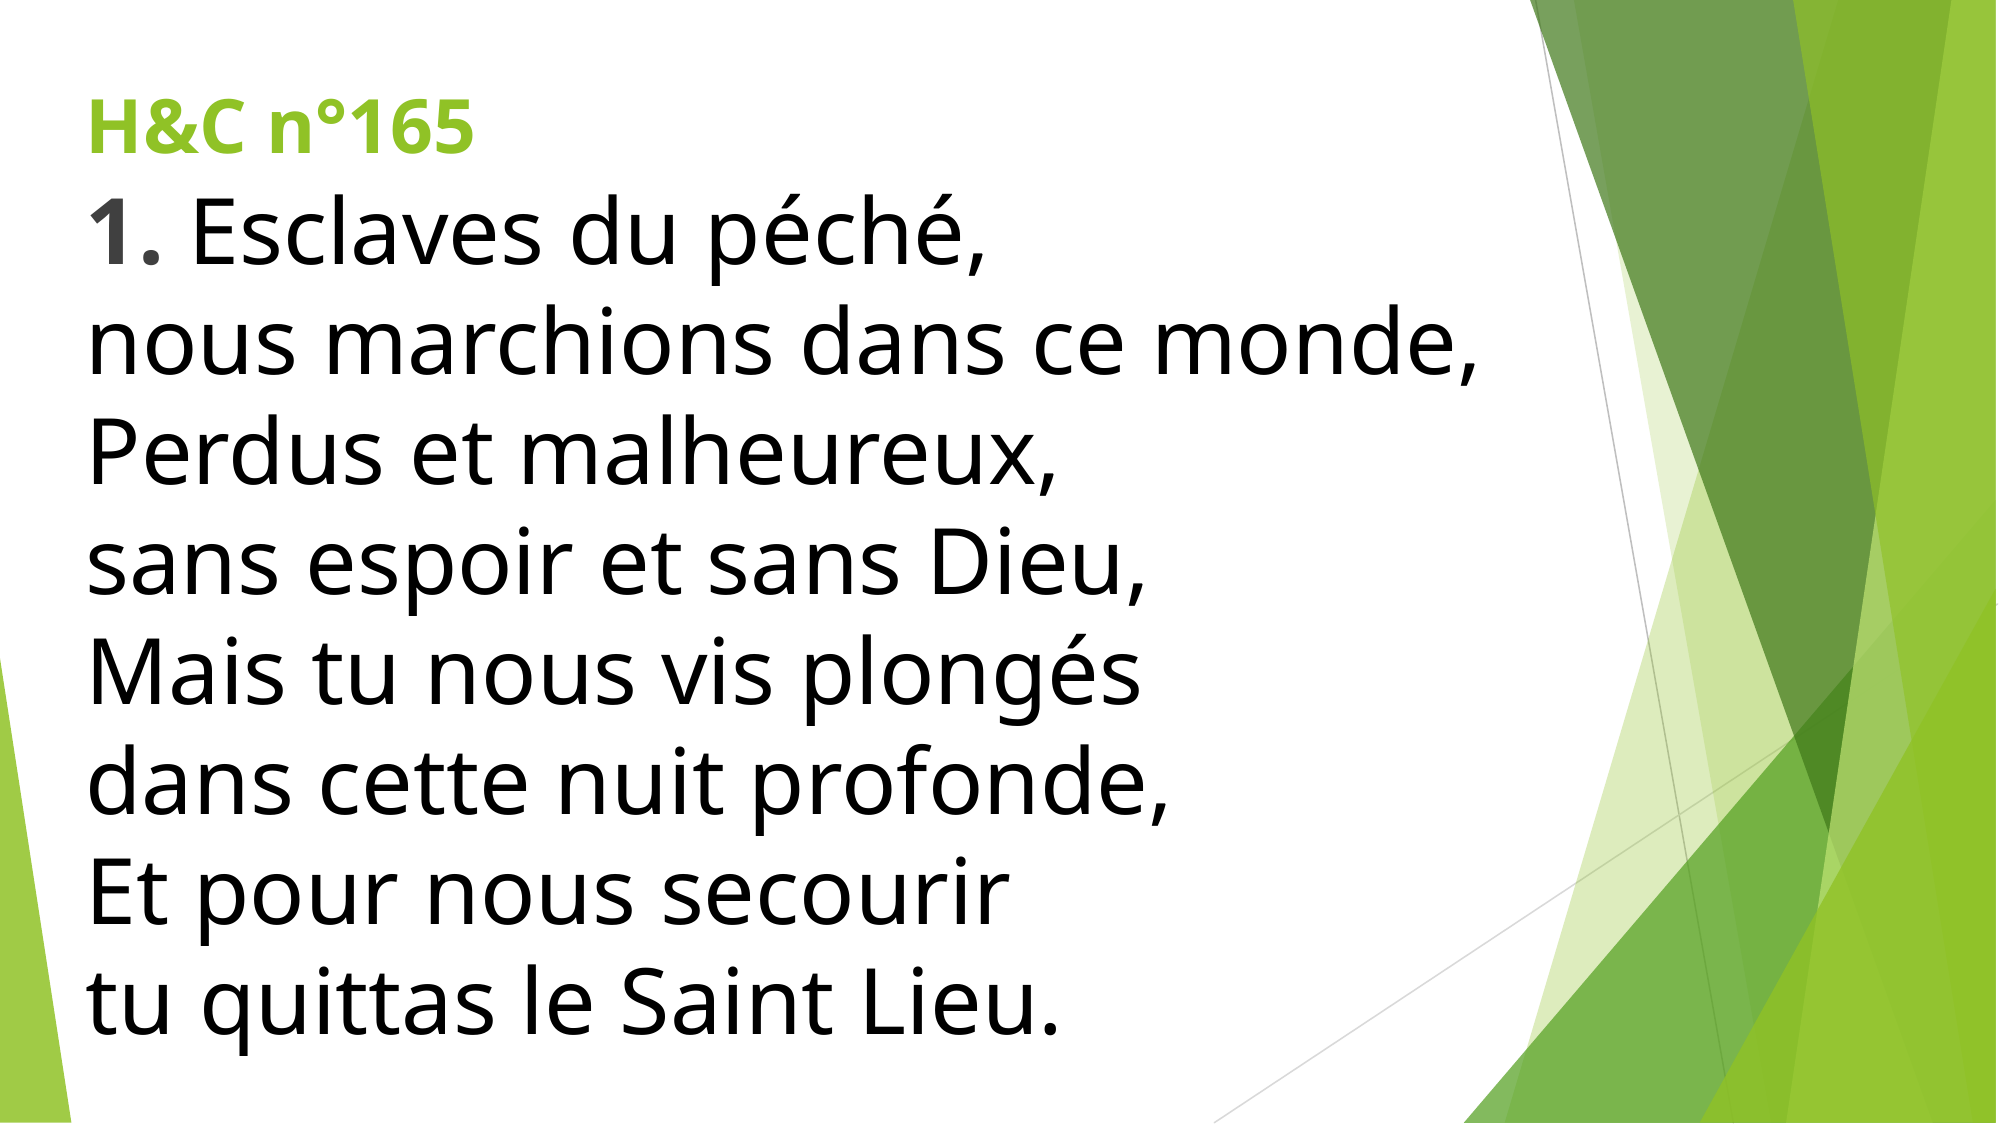

H&C n°165
1. Esclaves du péché,
nous marchions dans ce monde,
Perdus et malheureux,
sans espoir et sans Dieu,
Mais tu nous vis plongés
dans cette nuit profonde,
Et pour nous secourir
tu quittas le Saint Lieu.